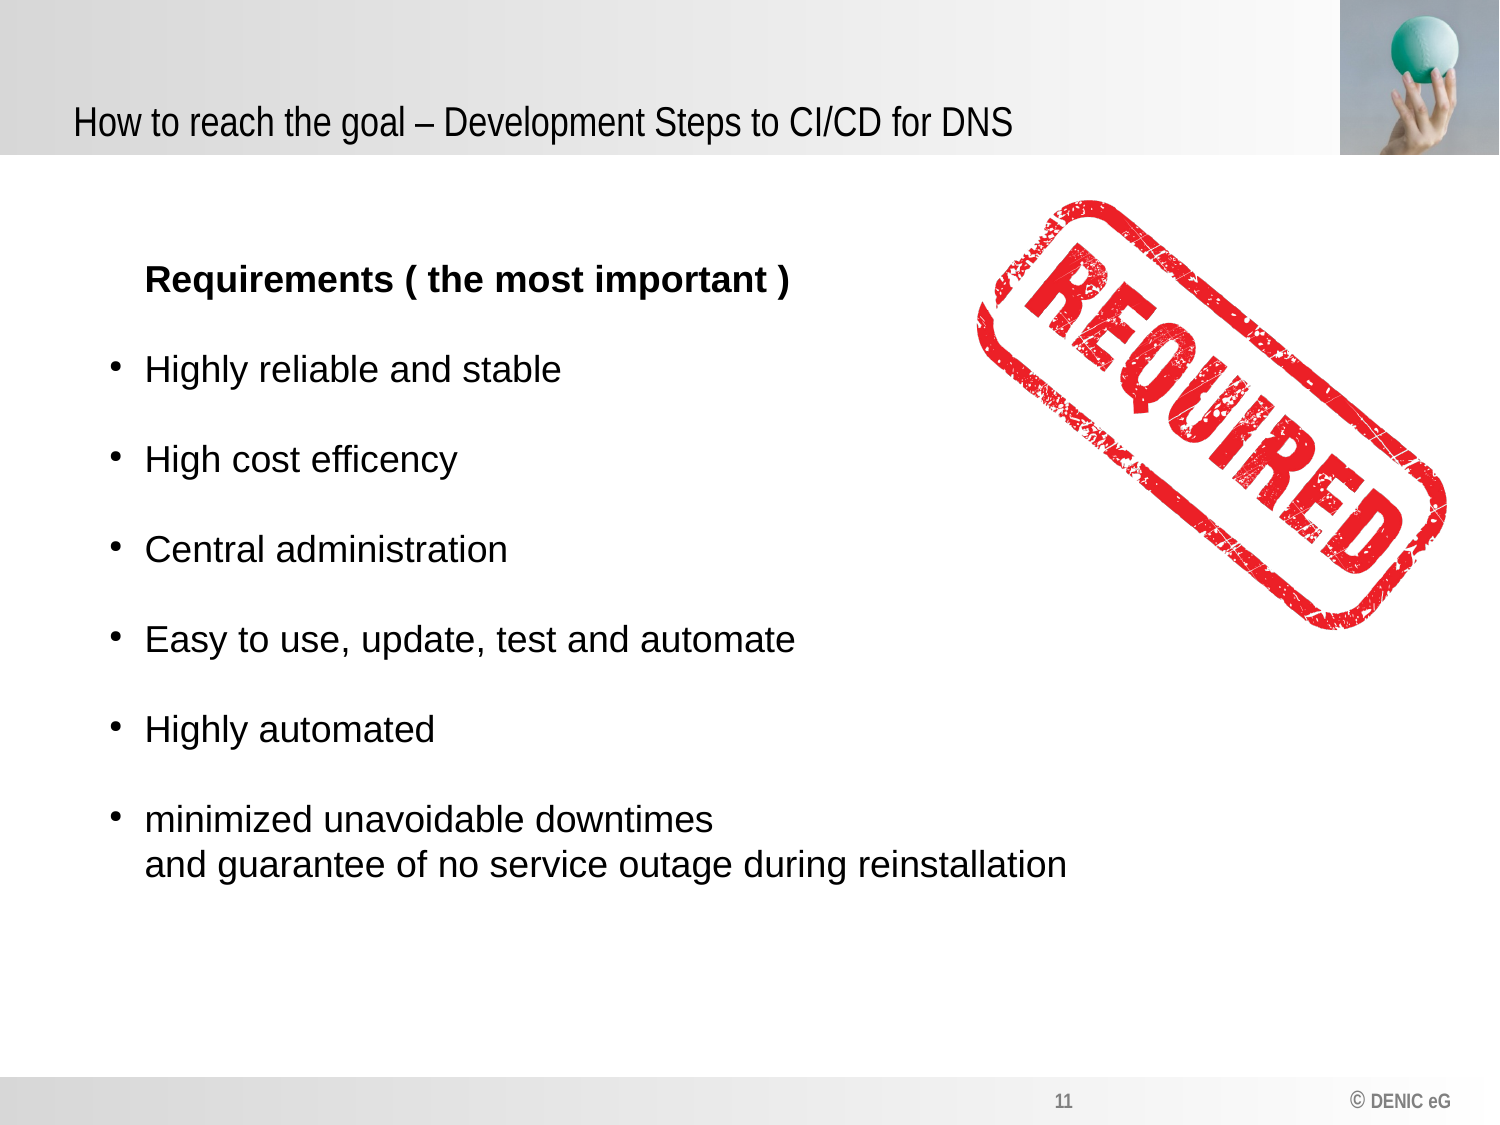

How to reach the goal – Development Steps to CI/CD for DNS
Requirements ( the most important )
Highly reliable and stable
High cost efficency
Central administration
Easy to use, update, test and automate
Highly automated
minimized unavoidable downtimes
and guarantee of no service outage during reinstallation
 © DENIC eG